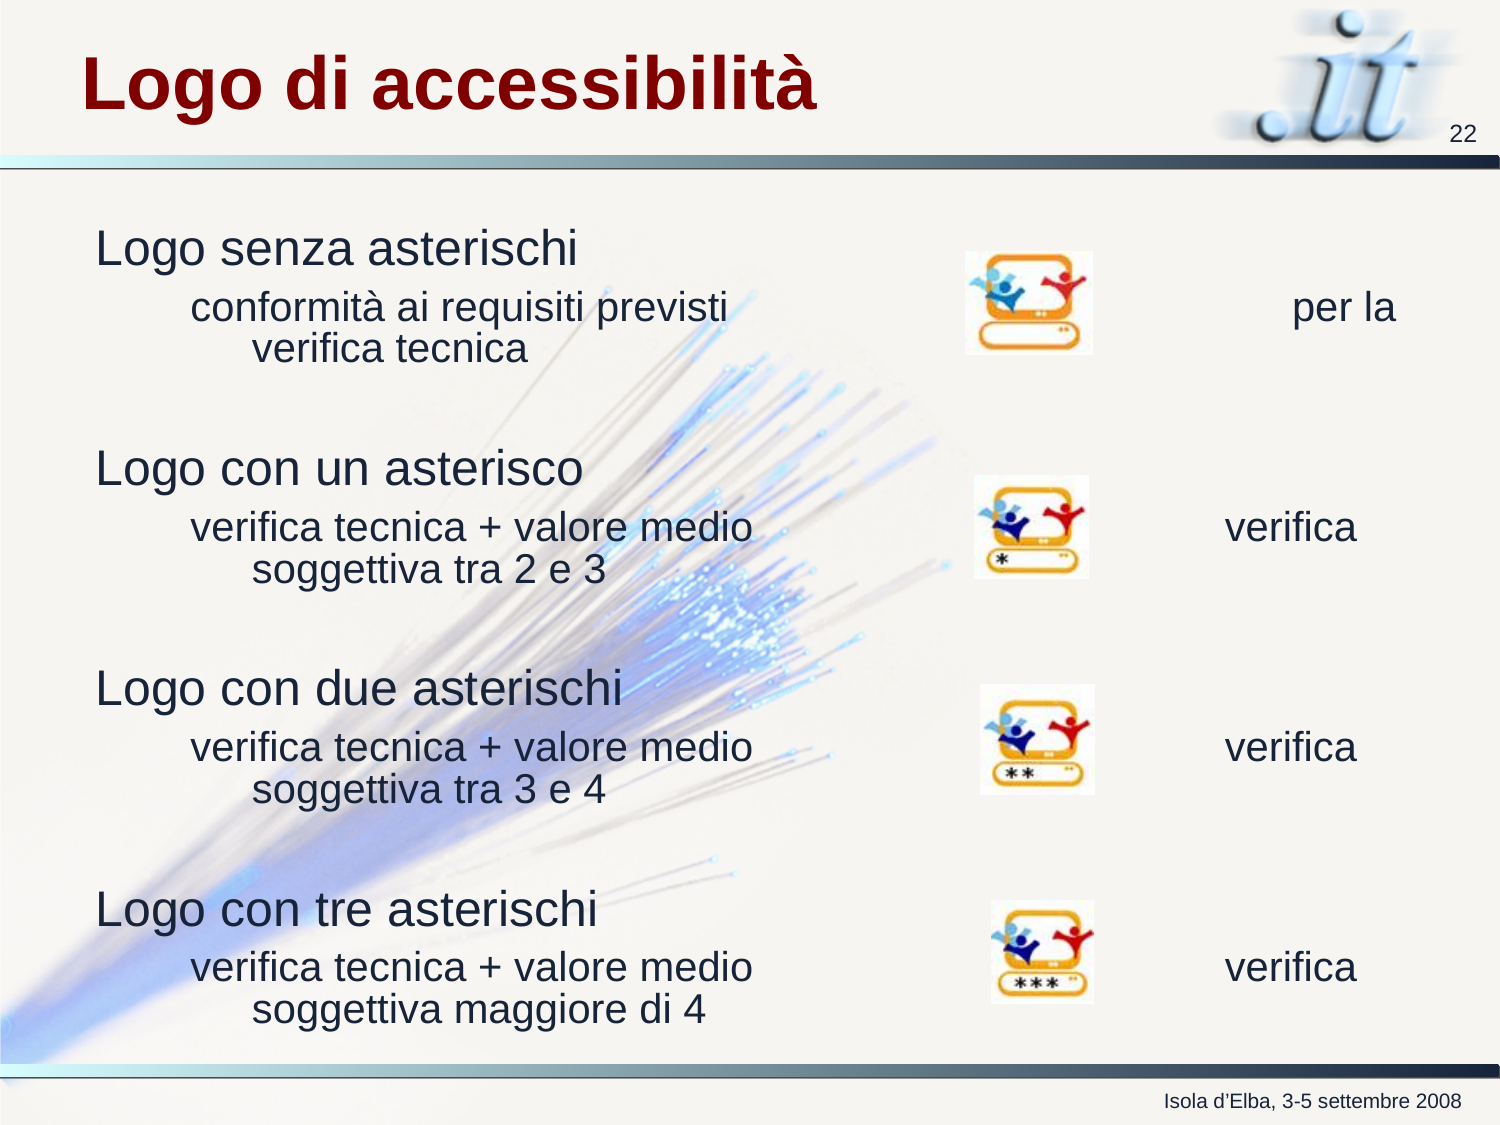

# Logo di accessibilità
Logo senza asterischi
conformità ai requisiti previsti per la verifica tecnica
Logo con un asterisco
verifica tecnica + valore medio verifica soggettiva tra 2 e 3
Logo con due asterischi
verifica tecnica + valore medio verifica soggettiva tra 3 e 4
Logo con tre asterischi
verifica tecnica + valore medio verifica soggettiva maggiore di 4